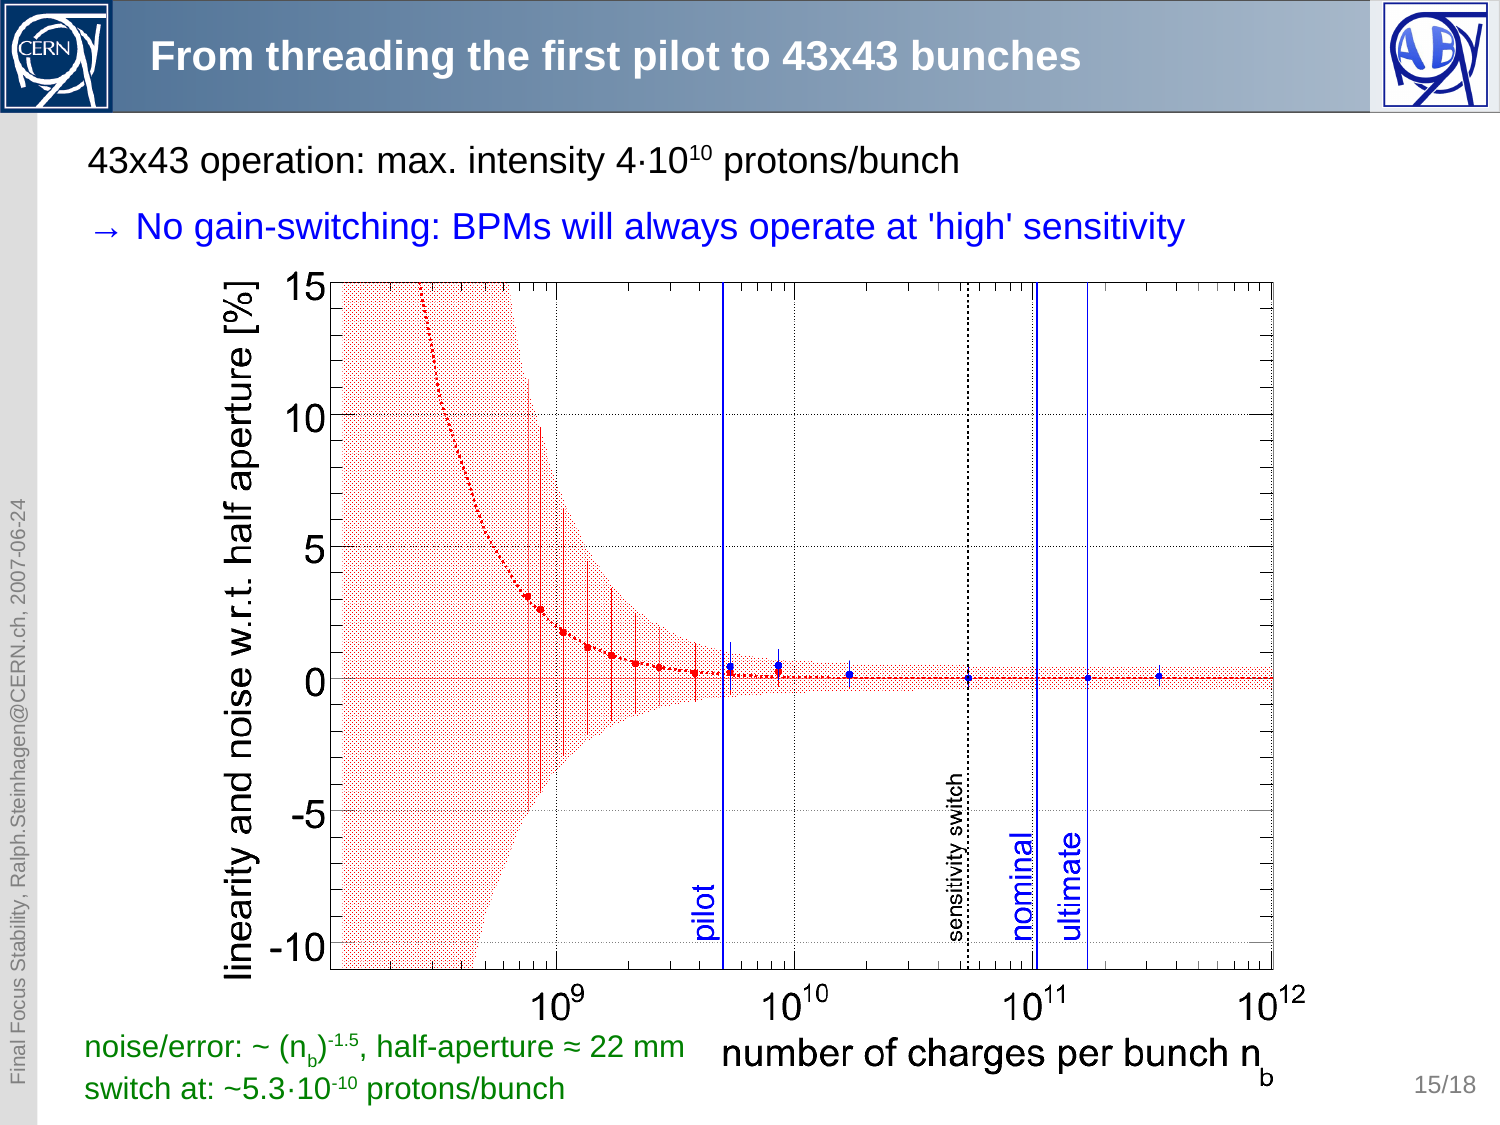

# From threading the first pilot to 43x43 bunches
43x43 operation: max. intensity 4∙1010 protons/bunch
→ No gain-switching: BPMs will always operate at 'high' sensitivity
noise/error: ~ (nb)-1.5, half-aperture ≈ 22 mm
switch at: ~5.3·10-10 protons/bunch